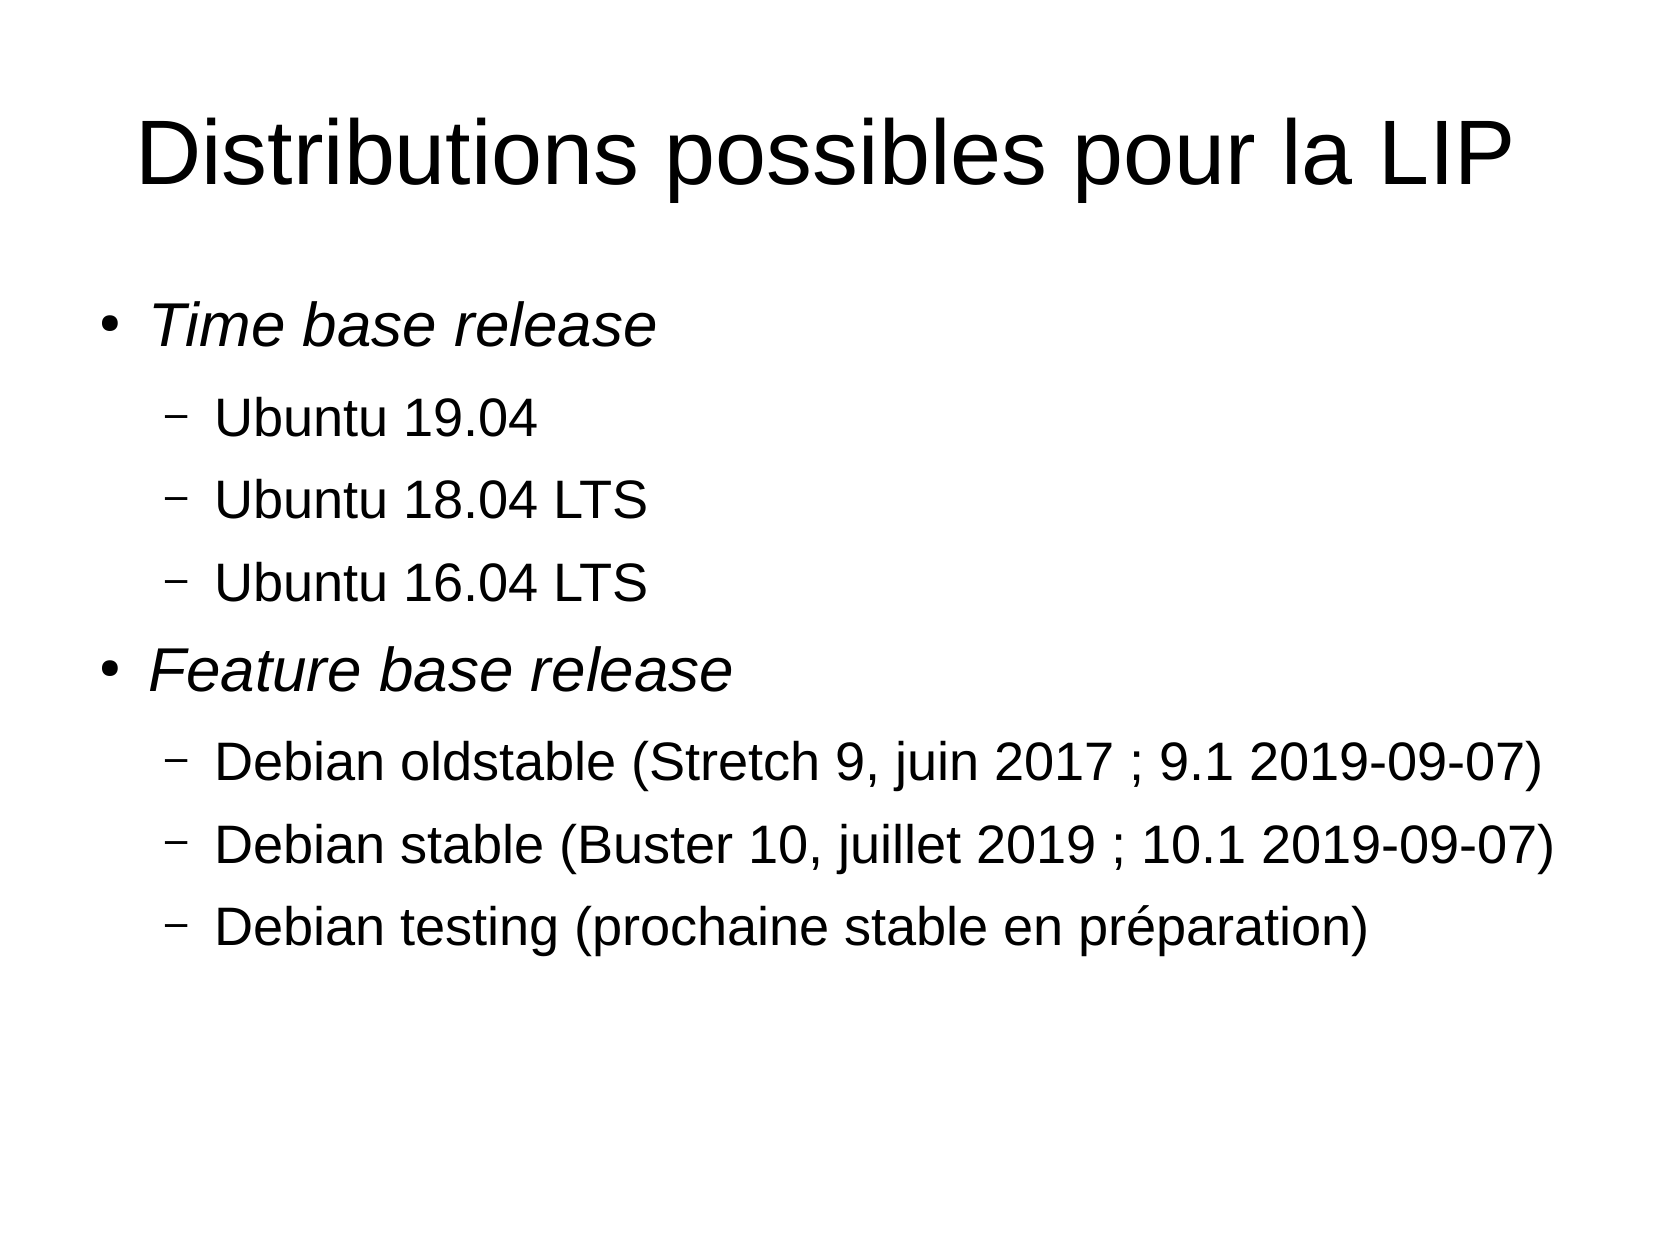

# Distributions possibles pour la LIP
Time base release
Ubuntu 19.04
Ubuntu 18.04 LTS
Ubuntu 16.04 LTS
Feature base release
Debian oldstable (Stretch 9, juin 2017 ; 9.1 2019-09-07)
Debian stable (Buster 10, juillet 2019 ; 10.1 2019-09-07)
Debian testing (prochaine stable en préparation)